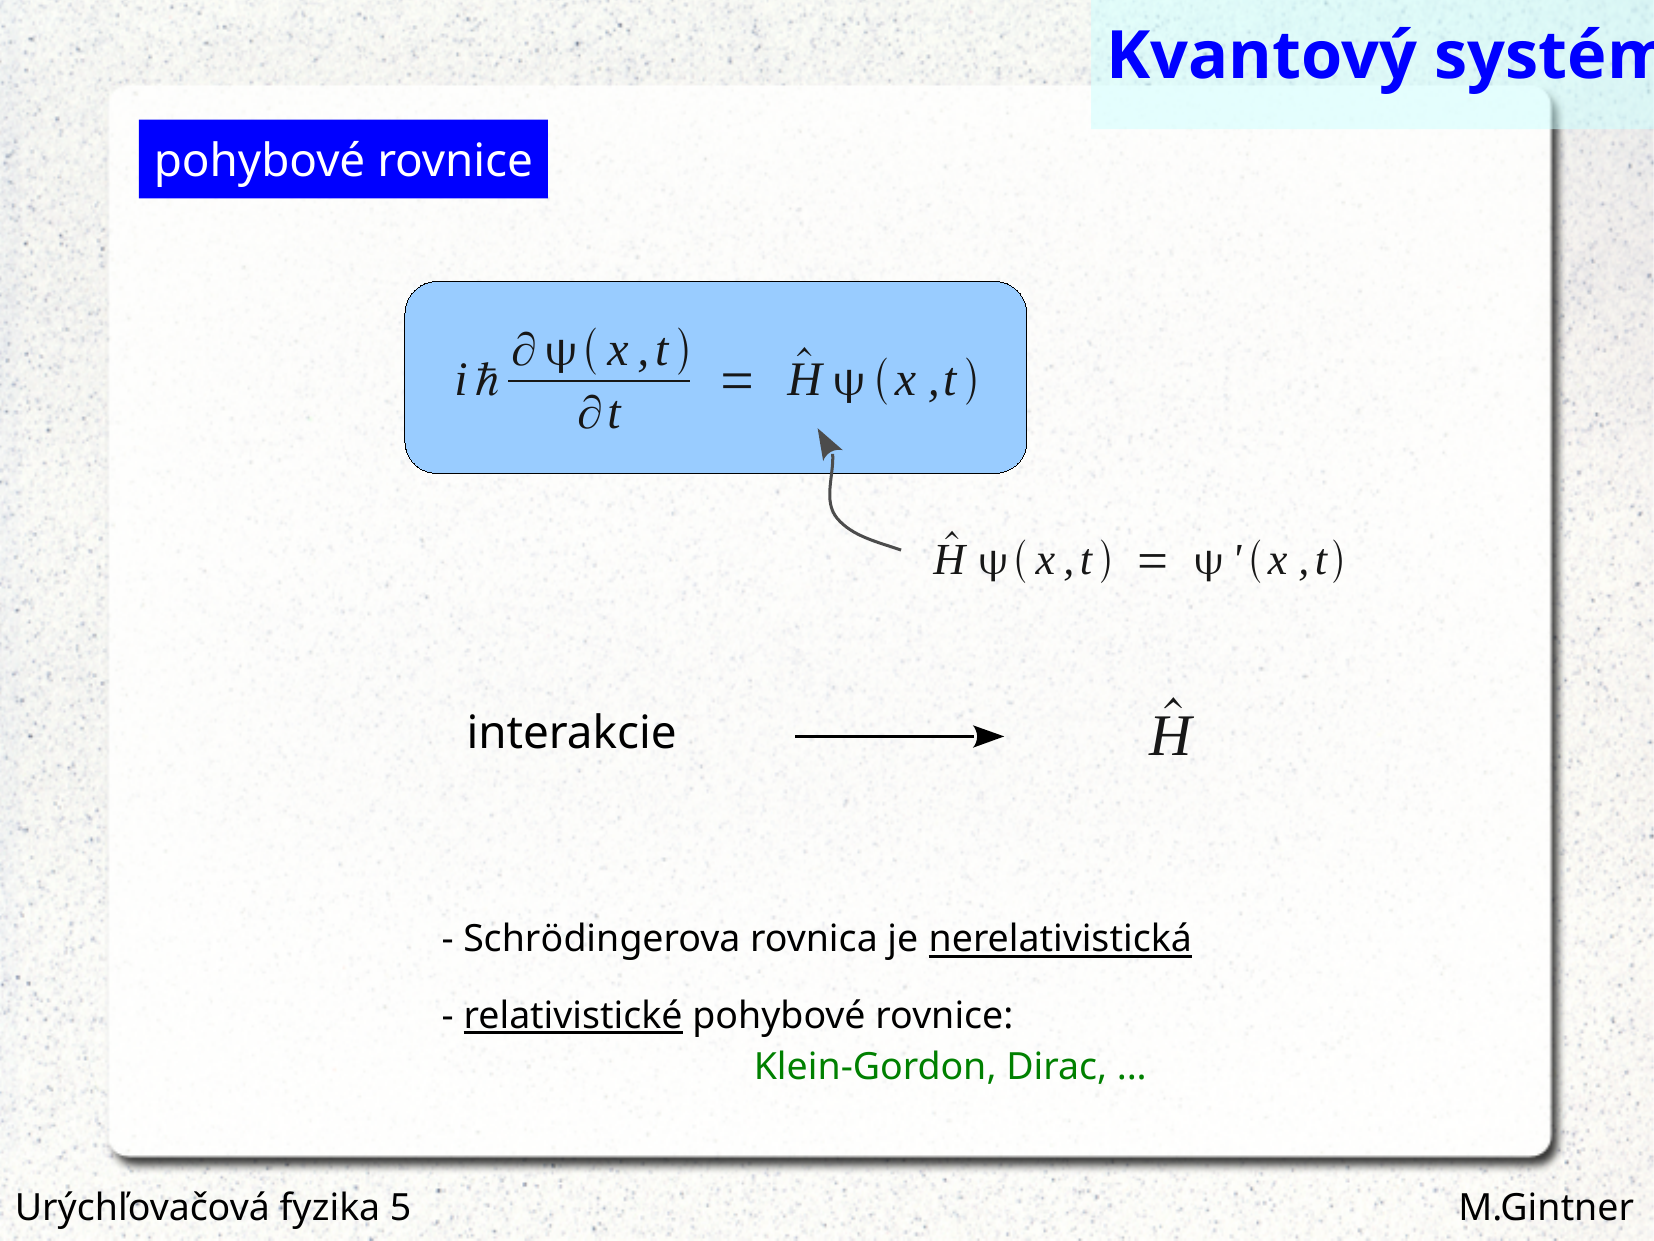

Kvantový systém
pohybové rovnice
interakcie
- Schrödingerova rovnica je nerelativistická
- relativistické pohybové rovnice:
 Klein-Gordon, Dirac, ...
Urýchľovačová fyzika 5
M.Gintner